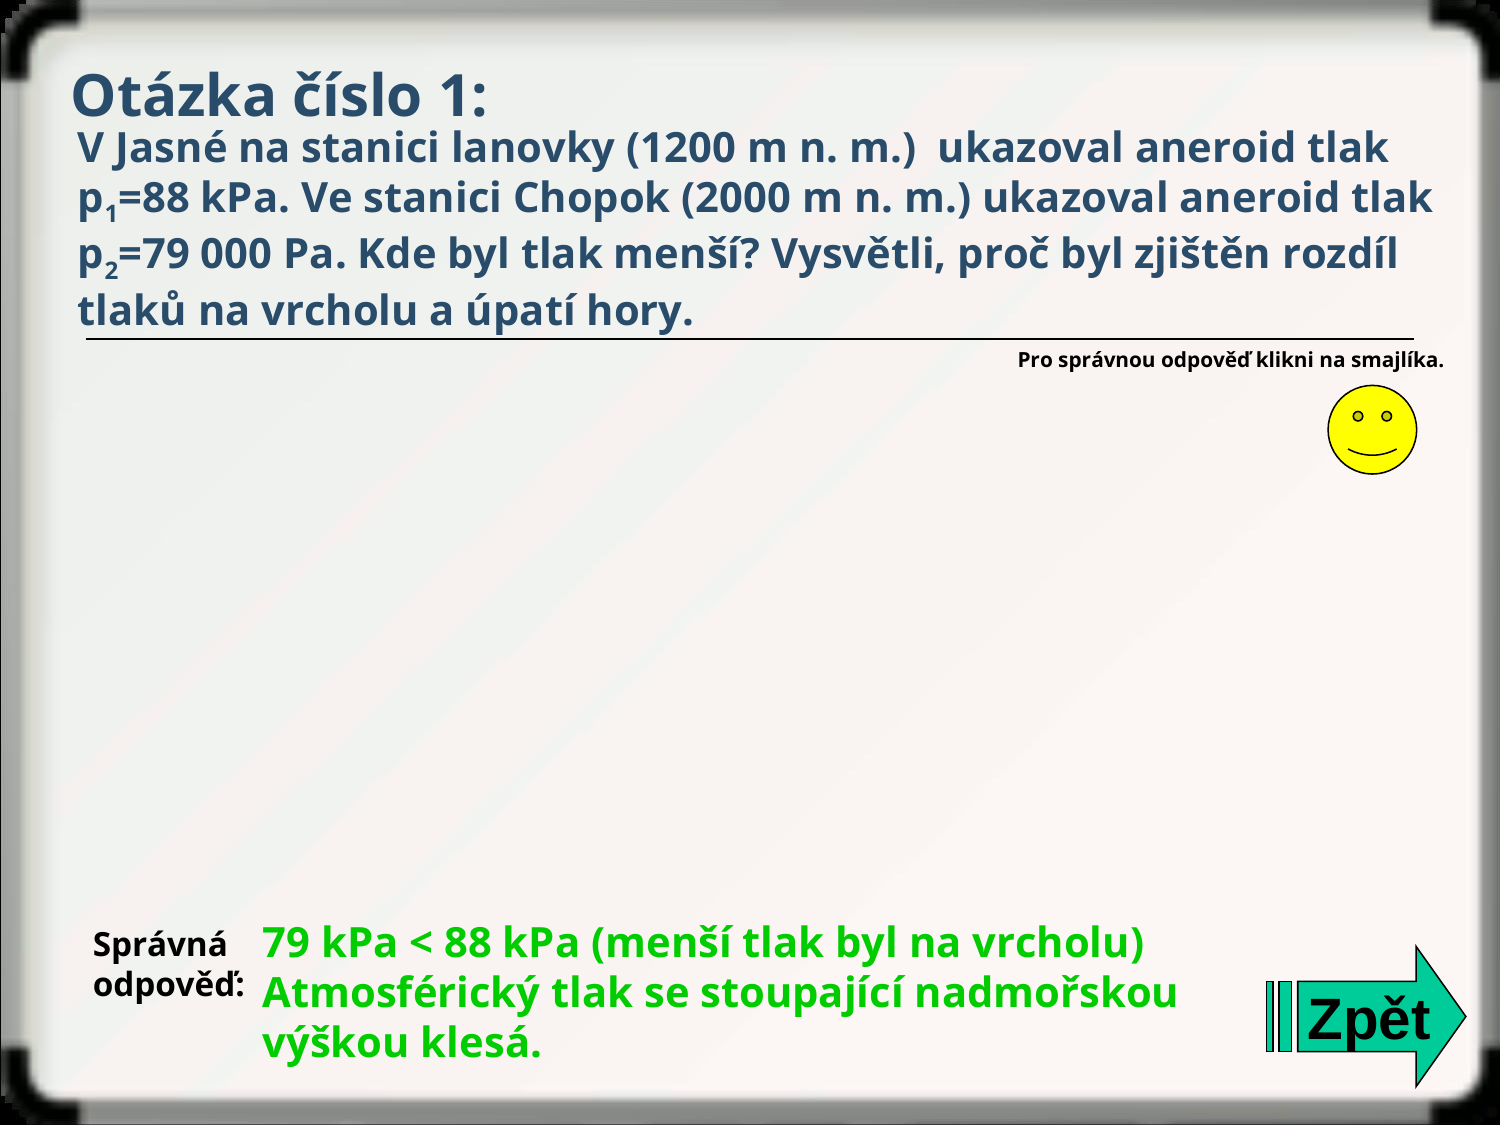

Otázka číslo 1:
V Jasné na stanici lanovky (1200 m n. m.) ukazoval aneroid tlak
p1=88 kPa. Ve stanici Chopok (2000 m n. m.) ukazoval aneroid tlak p2=79 000 Pa. Kde byl tlak menší? Vysvětli, proč byl zjištěn rozdíl tlaků na vrcholu a úpatí hory.
Pro správnou odpověď klikni na smajlíka.
79 kPa < 88 kPa (menší tlak byl na vrcholu)
Atmosférický tlak se stoupající nadmořskou výškou klesá.
Správná
odpověď:
Zpět